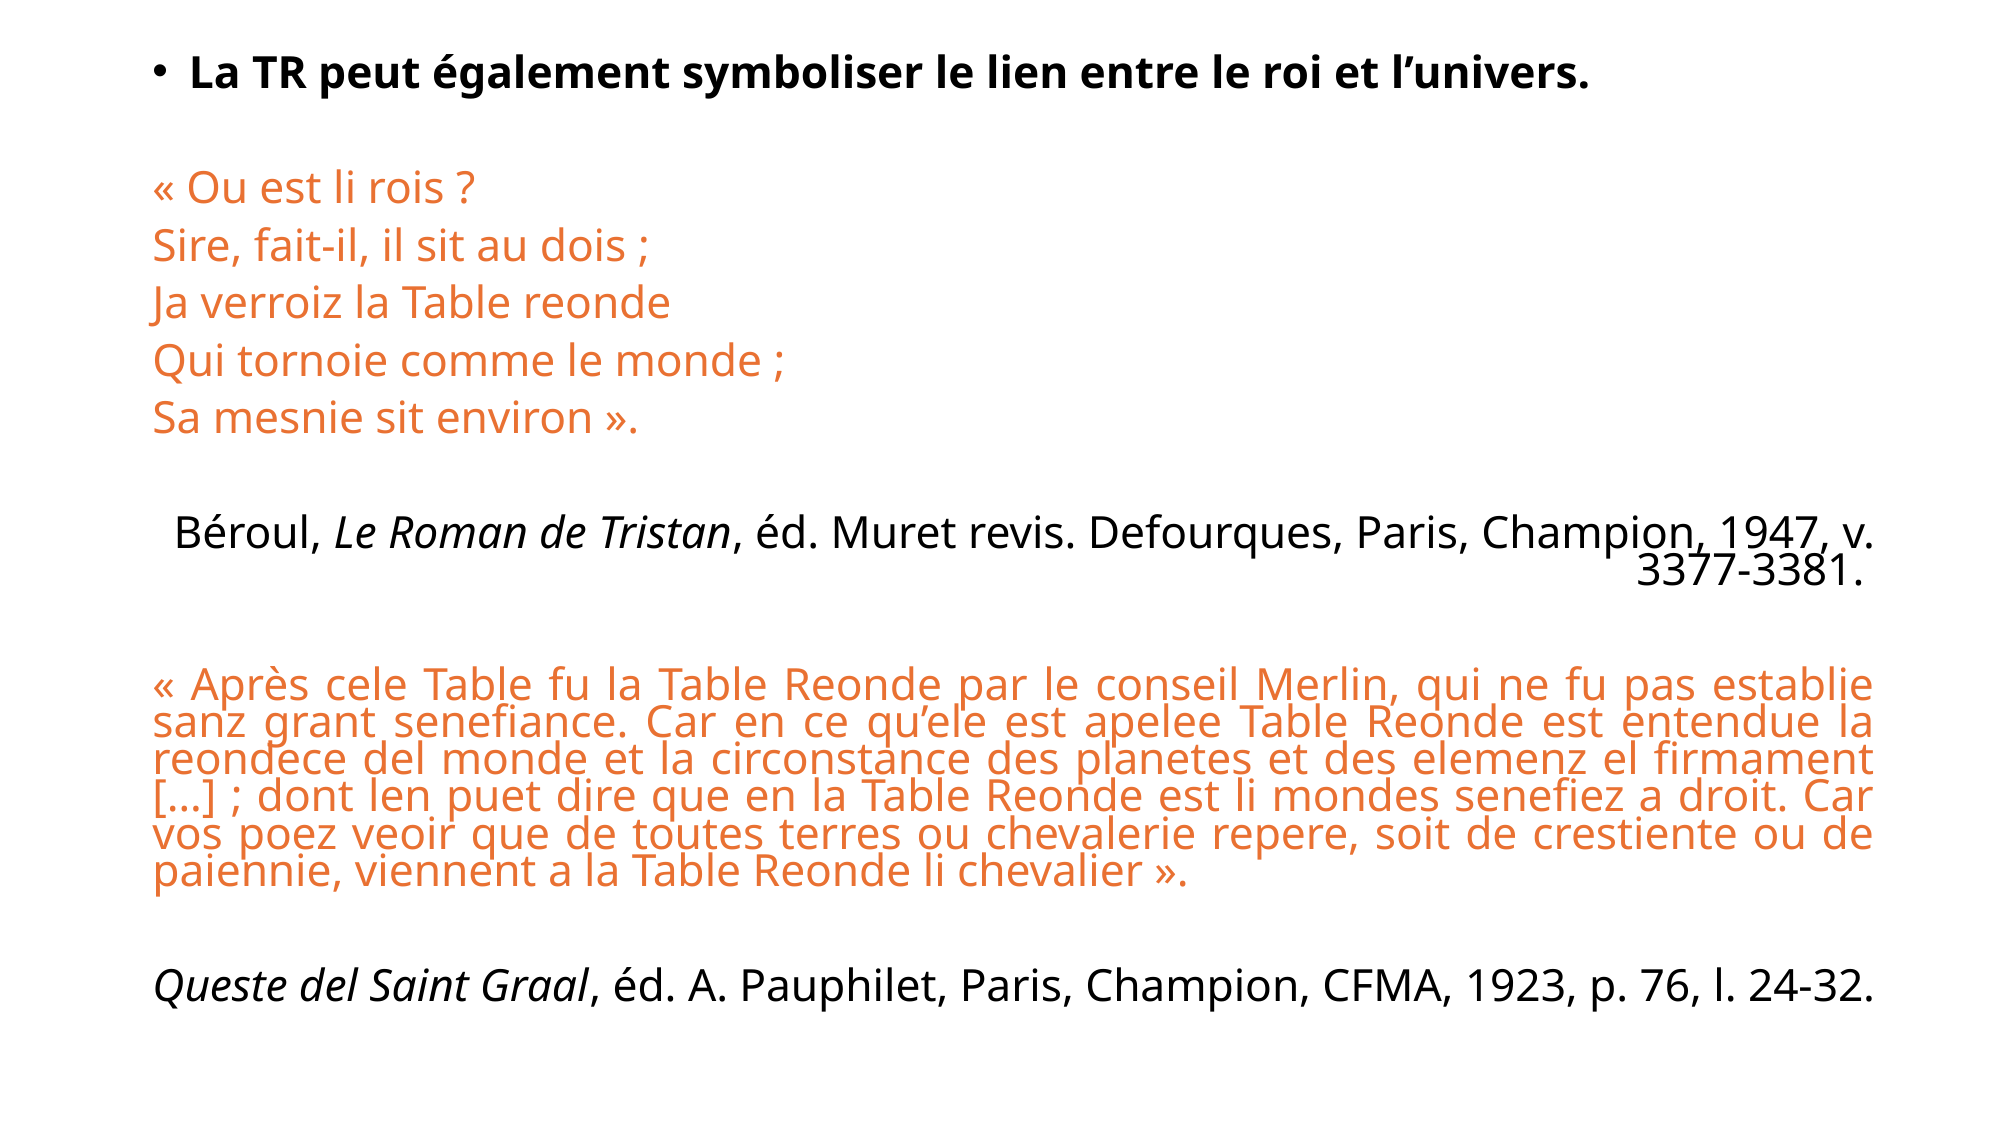

# La TR peut également symboliser le lien entre le roi et l’univers.
« Ou est li rois ?
Sire, fait-il, il sit au dois ;
Ja verroiz la Table reonde
Qui tornoie comme le monde ;
Sa mesnie sit environ ».
Béroul, Le Roman de Tristan, éd. Muret revis. Defourques, Paris, Champion, 1947, v. 3377-3381.
« Après cele Table fu la Table Reonde par le conseil Merlin, qui ne fu pas establie sanz grant senefiance. Car en ce qu’ele est apelee Table Reonde est entendue la reondece del monde et la circonstance des planetes et des elemenz el firmament […] ; dont len puet dire que en la Table Reonde est li mondes senefiez a droit. Car vos poez veoir que de toutes terres ou chevalerie repere, soit de crestiente ou de paiennie, viennent a la Table Reonde li chevalier ».
Queste del Saint Graal, éd. A. Pauphilet, Paris, Champion, CFMA, 1923, p. 76, l. 24-32.